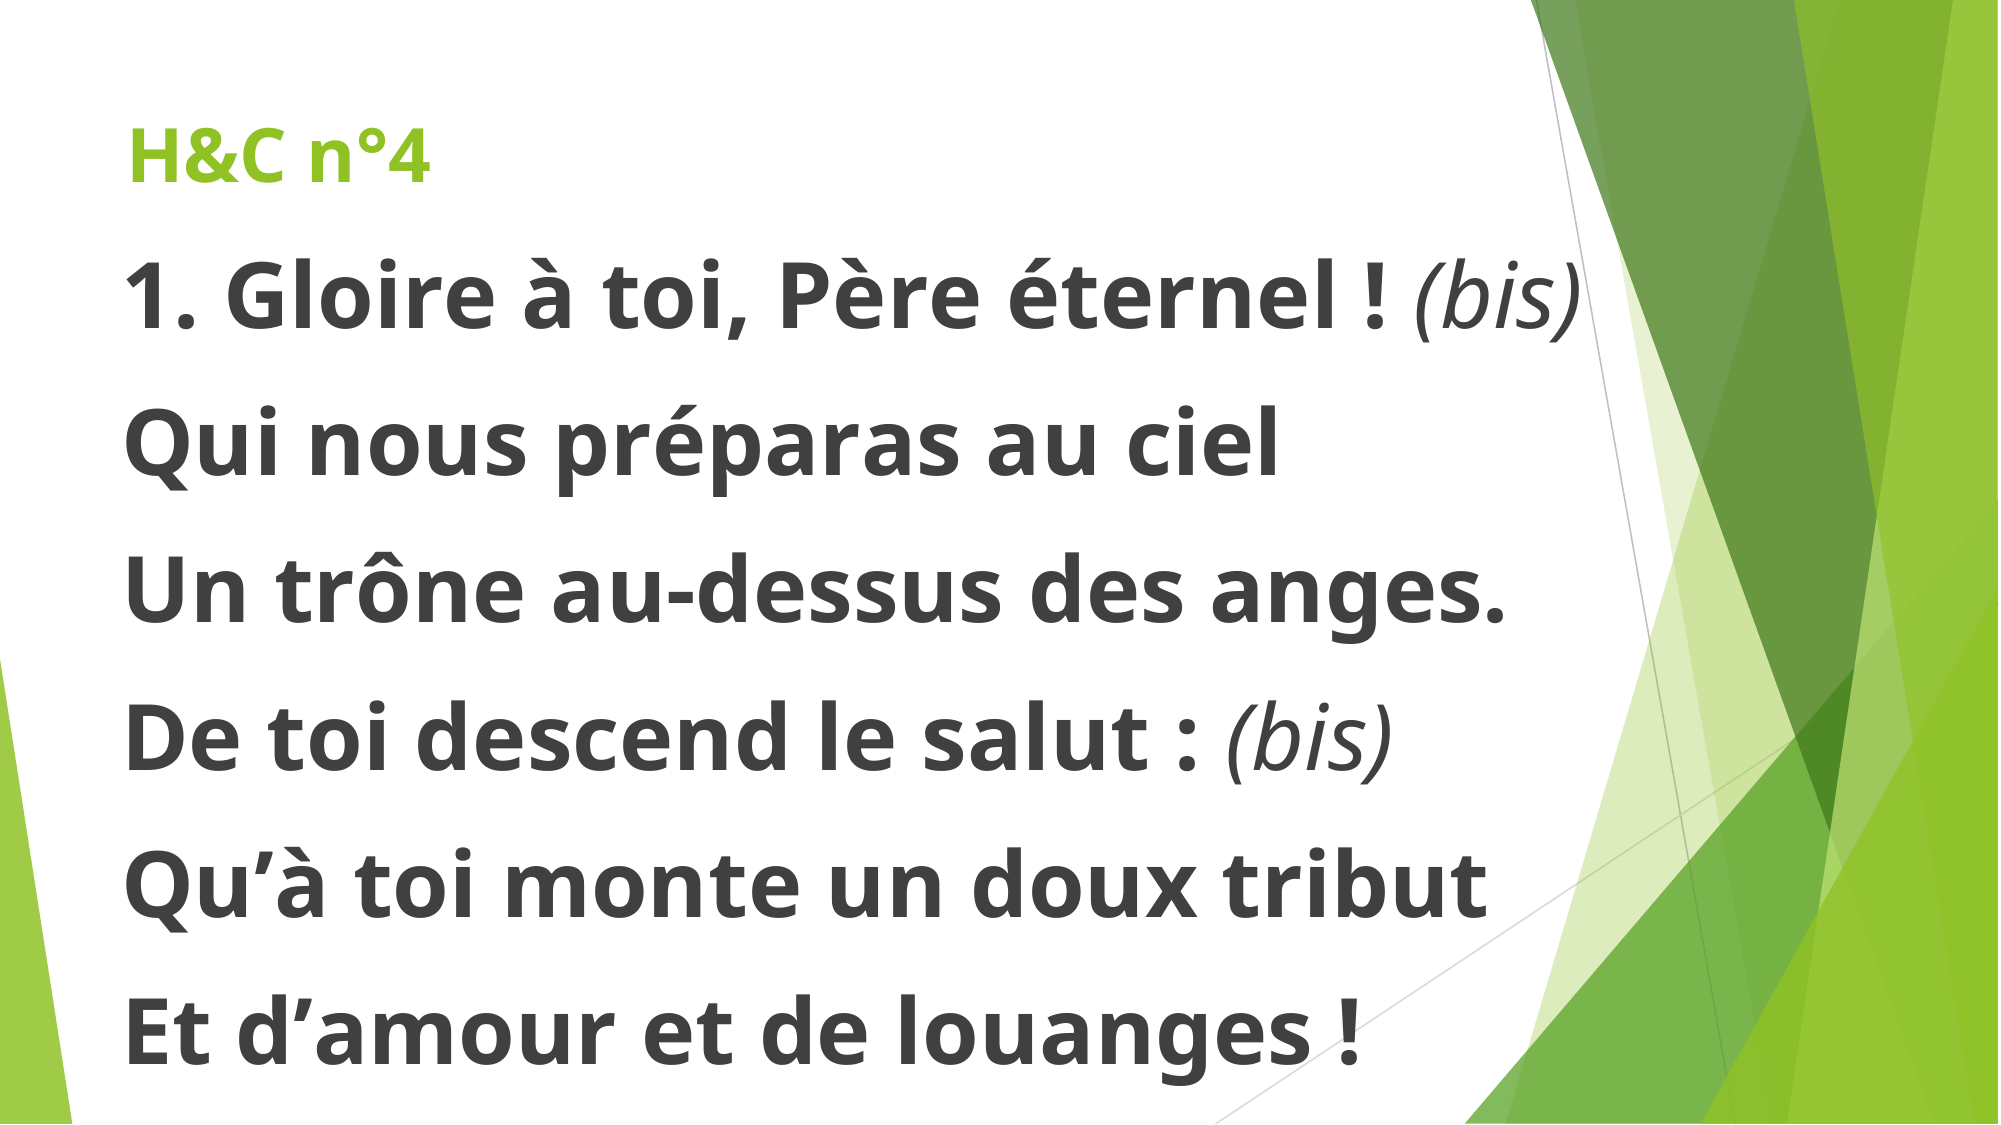

H&C n°4
1. Gloire à toi, Père éternel ! (bis)
Qui nous préparas au ciel
Un trône au-dessus des anges.
De toi descend le salut : (bis)
Qu’à toi monte un doux tribut
Et d’amour et de louanges !